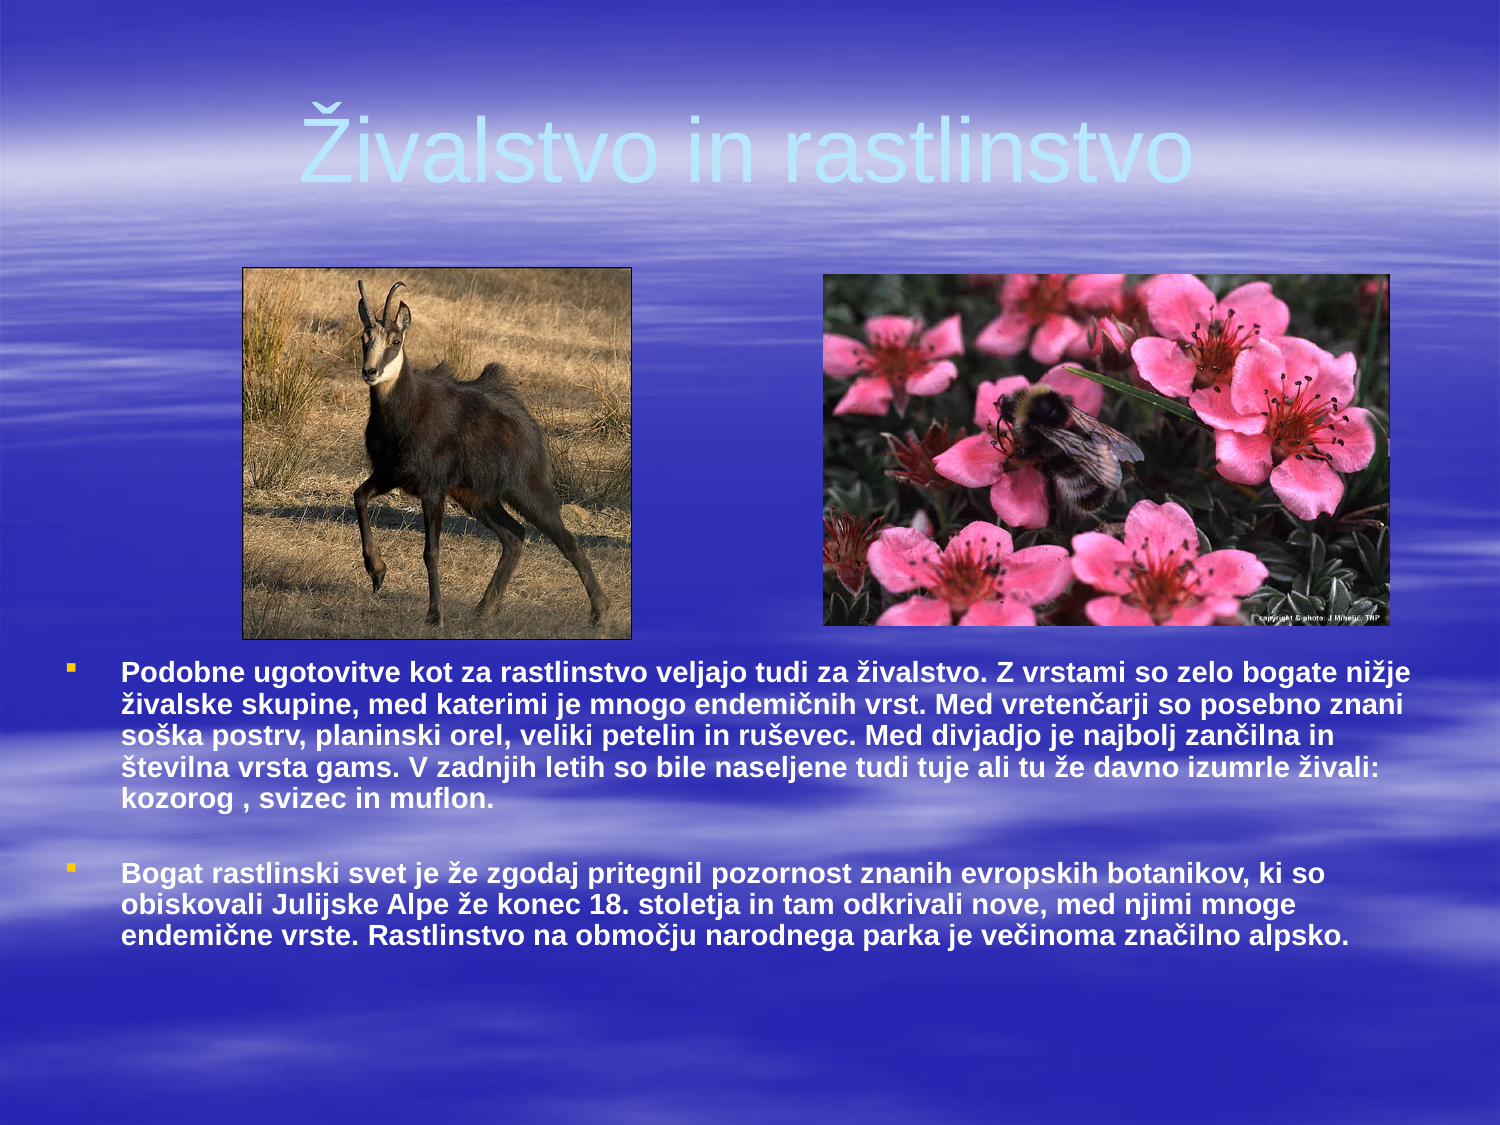

# Živalstvo in rastlinstvo
Podobne ugotovitve kot za rastlinstvo veljajo tudi za živalstvo. Z vrstami so zelo bogate nižje živalske skupine, med katerimi je mnogo endemičnih vrst. Med vretenčarji so posebno znani soška postrv, planinski orel, veliki petelin in ruševec. Med divjadjo je najbolj zančilna in številna vrsta gams. V zadnjih letih so bile naseljene tudi tuje ali tu že davno izumrle živali: kozorog , svizec in muflon.
Bogat rastlinski svet je že zgodaj pritegnil pozornost znanih evropskih botanikov, ki so obiskovali Julijske Alpe že konec 18. stoletja in tam odkrivali nove, med njimi mnoge endemične vrste. Rastlinstvo na območju narodnega parka je večinoma značilno alpsko.